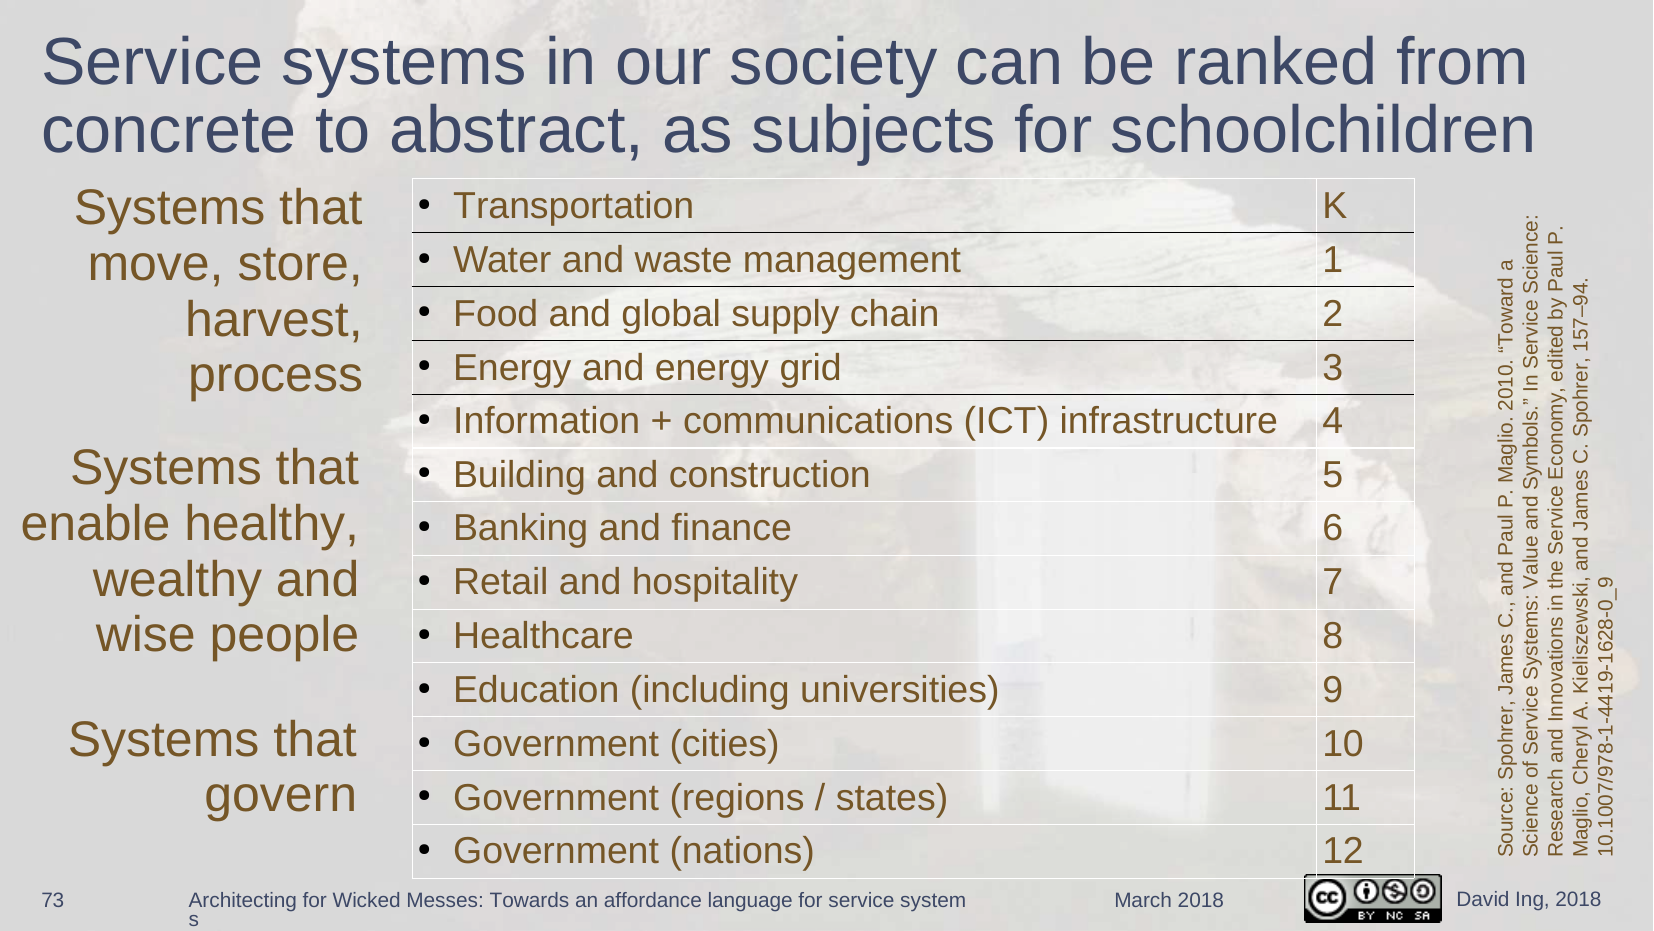

# Service systems in our society can be ranked from concrete to abstract, as subjects for schoolchildren
Systems that move, store, harvest, process
| Transportation | K |
| --- | --- |
| Water and waste management | 1 |
| Food and global supply chain | 2 |
| Energy and energy grid | 3 |
| Information + communications (ICT) infrastructure | 4 |
Systems that enable healthy, wealthy and wise people
| Building and construction | 5 |
| --- | --- |
| Banking and finance | 6 |
| Retail and hospitality | 7 |
| Healthcare | 8 |
| Education (including universities) | 9 |
Source: Spohrer, James C., and Paul P. Maglio. 2010. “Toward a Science of Service Systems: Value and Symbols.” In Service Science: Research and Innovations in the Service Economy, edited by Paul P. Maglio, Cheryl A. Kieliszewski, and James C. Spohrer, 157–94. 10.1007/978-1-4419-1628-0_9
Systems that govern
| Government (cities) | 10 |
| --- | --- |
| Government (regions / states) | 11 |
| Government (nations) | 12 |
Architecting for Wicked Messes: Towards an affordance language for service systems
March 2018
73